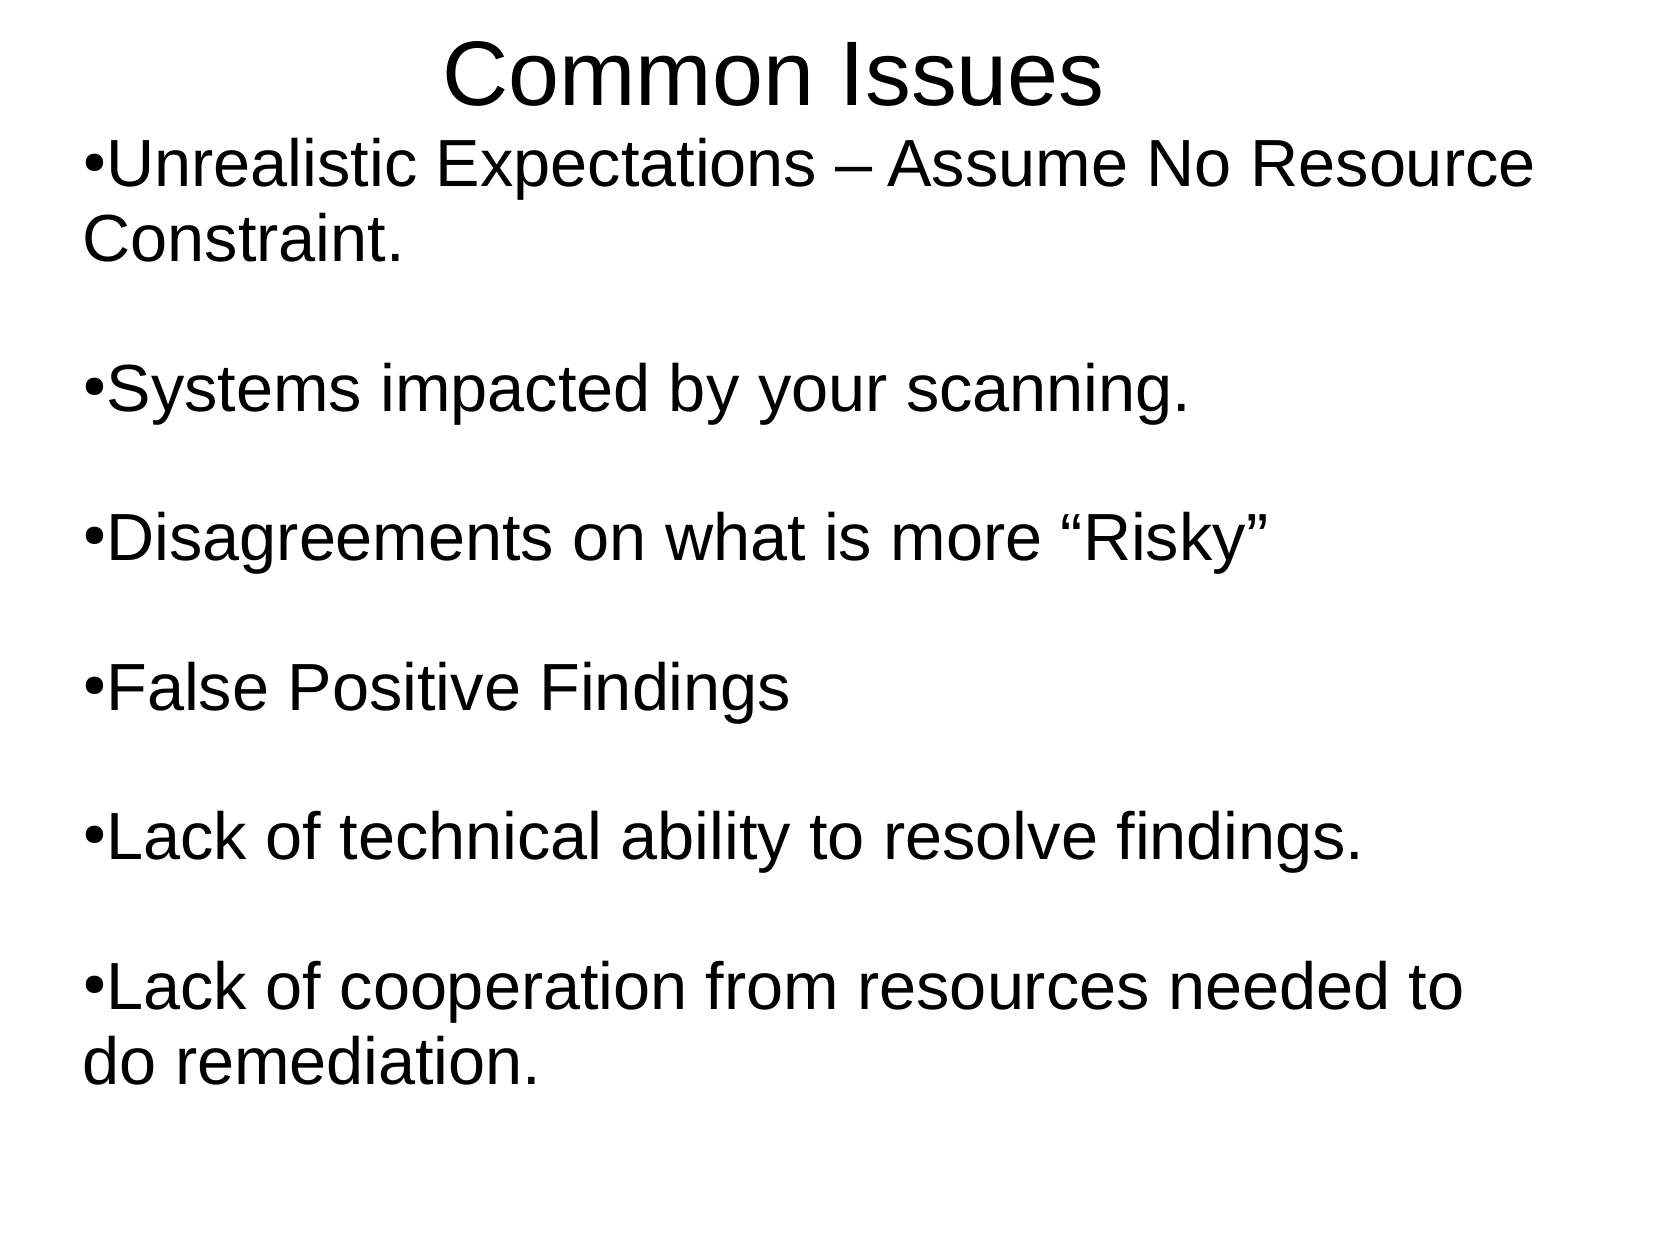

# Common Issues
Unrealistic Expectations – Assume No Resource Constraint.
Systems impacted by your scanning.
Disagreements on what is more “Risky”
False Positive Findings
Lack of technical ability to resolve findings.
Lack of cooperation from resources needed to do remediation.